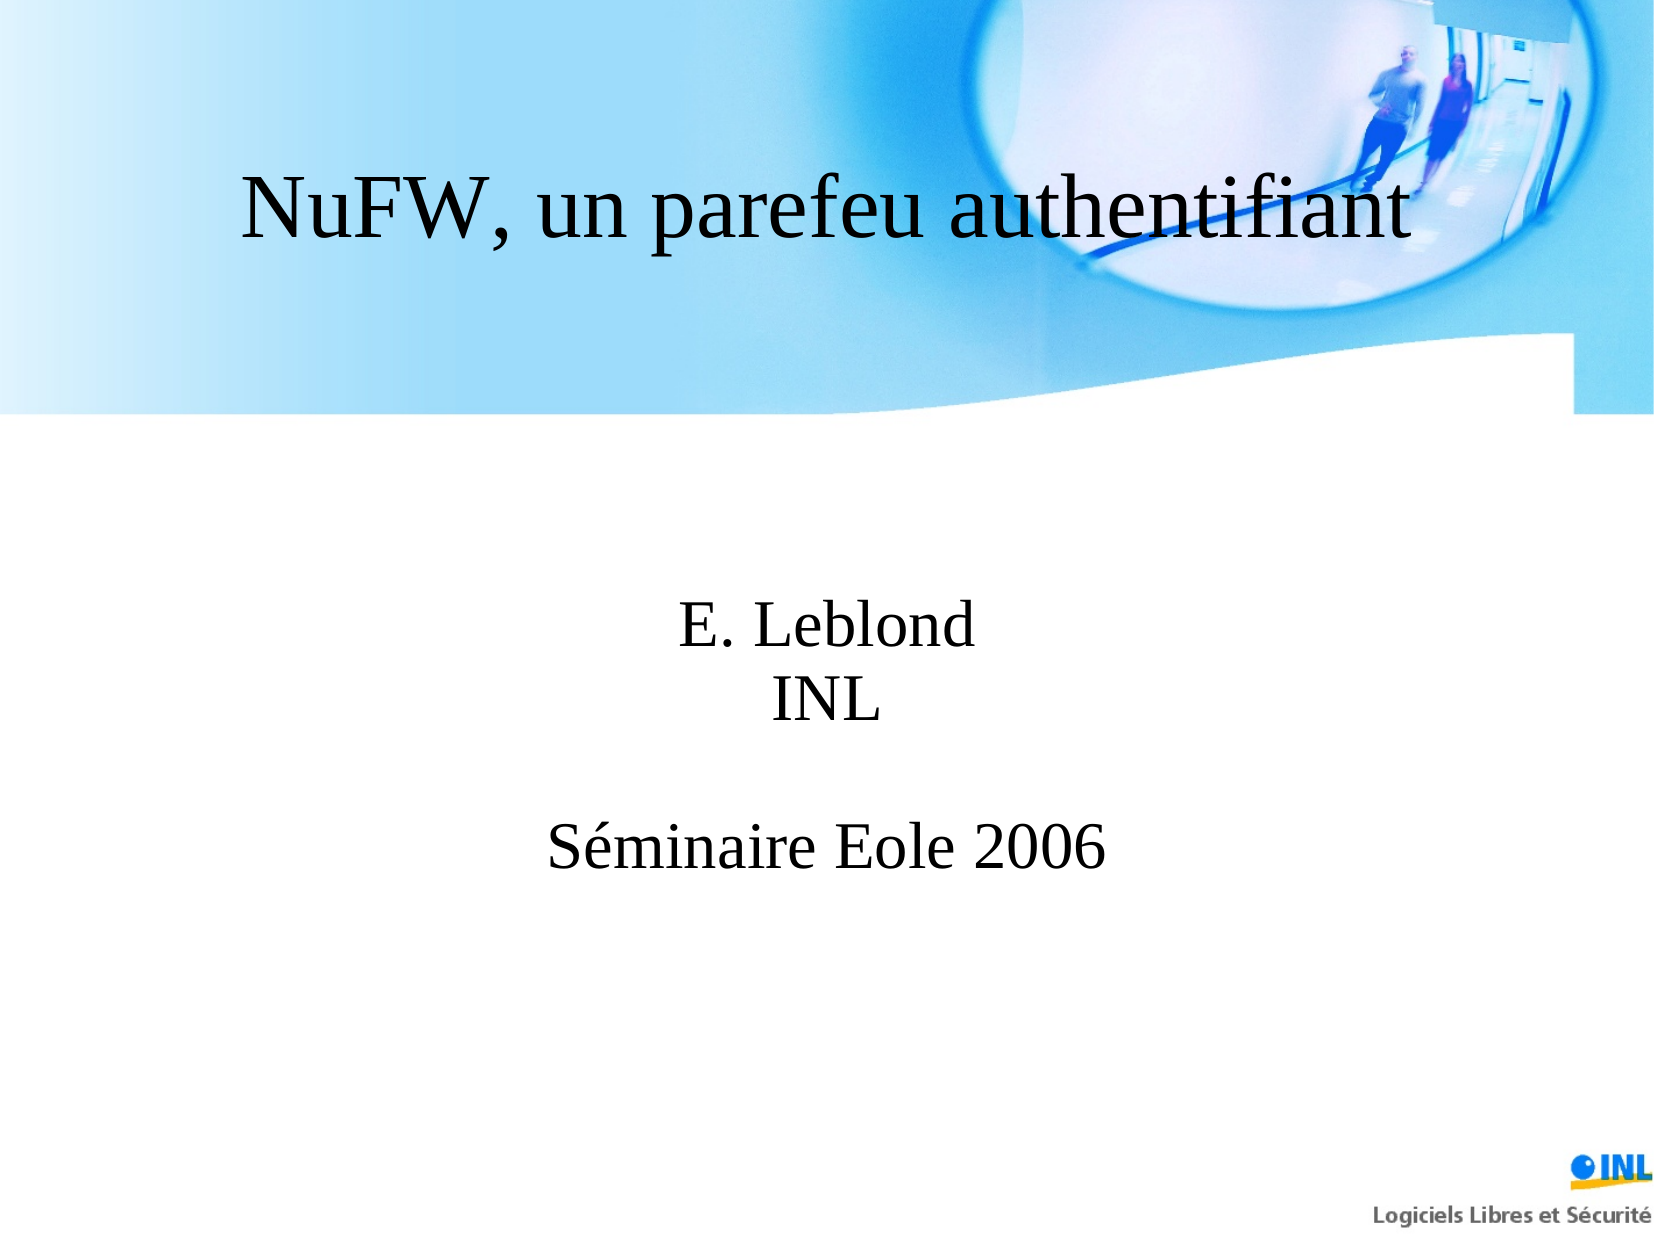

# NuFW, un parefeu authentifiant
E. Leblond
INL
Séminaire Eole 2006